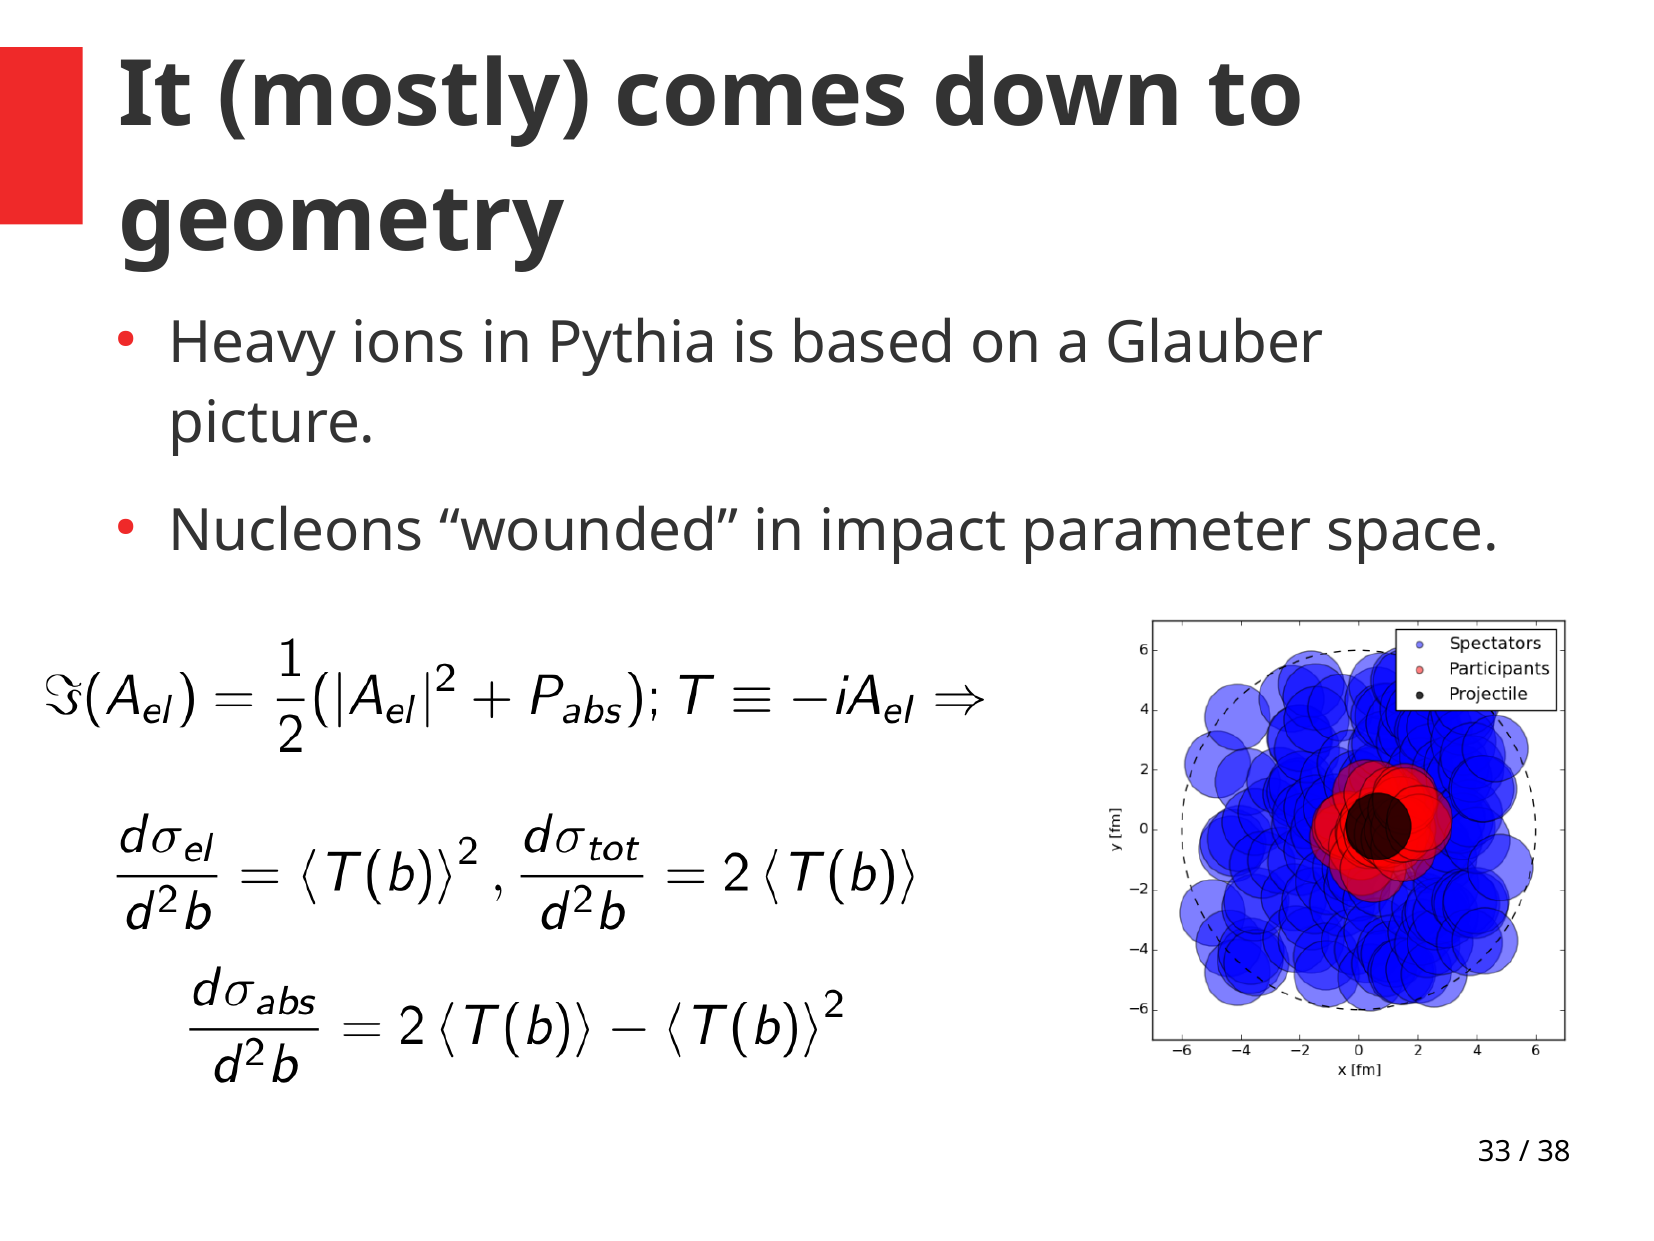

# It (mostly) comes down to geometry
Heavy ions in Pythia is based on a Glauber picture.
Nucleons “wounded” in impact parameter space.
33